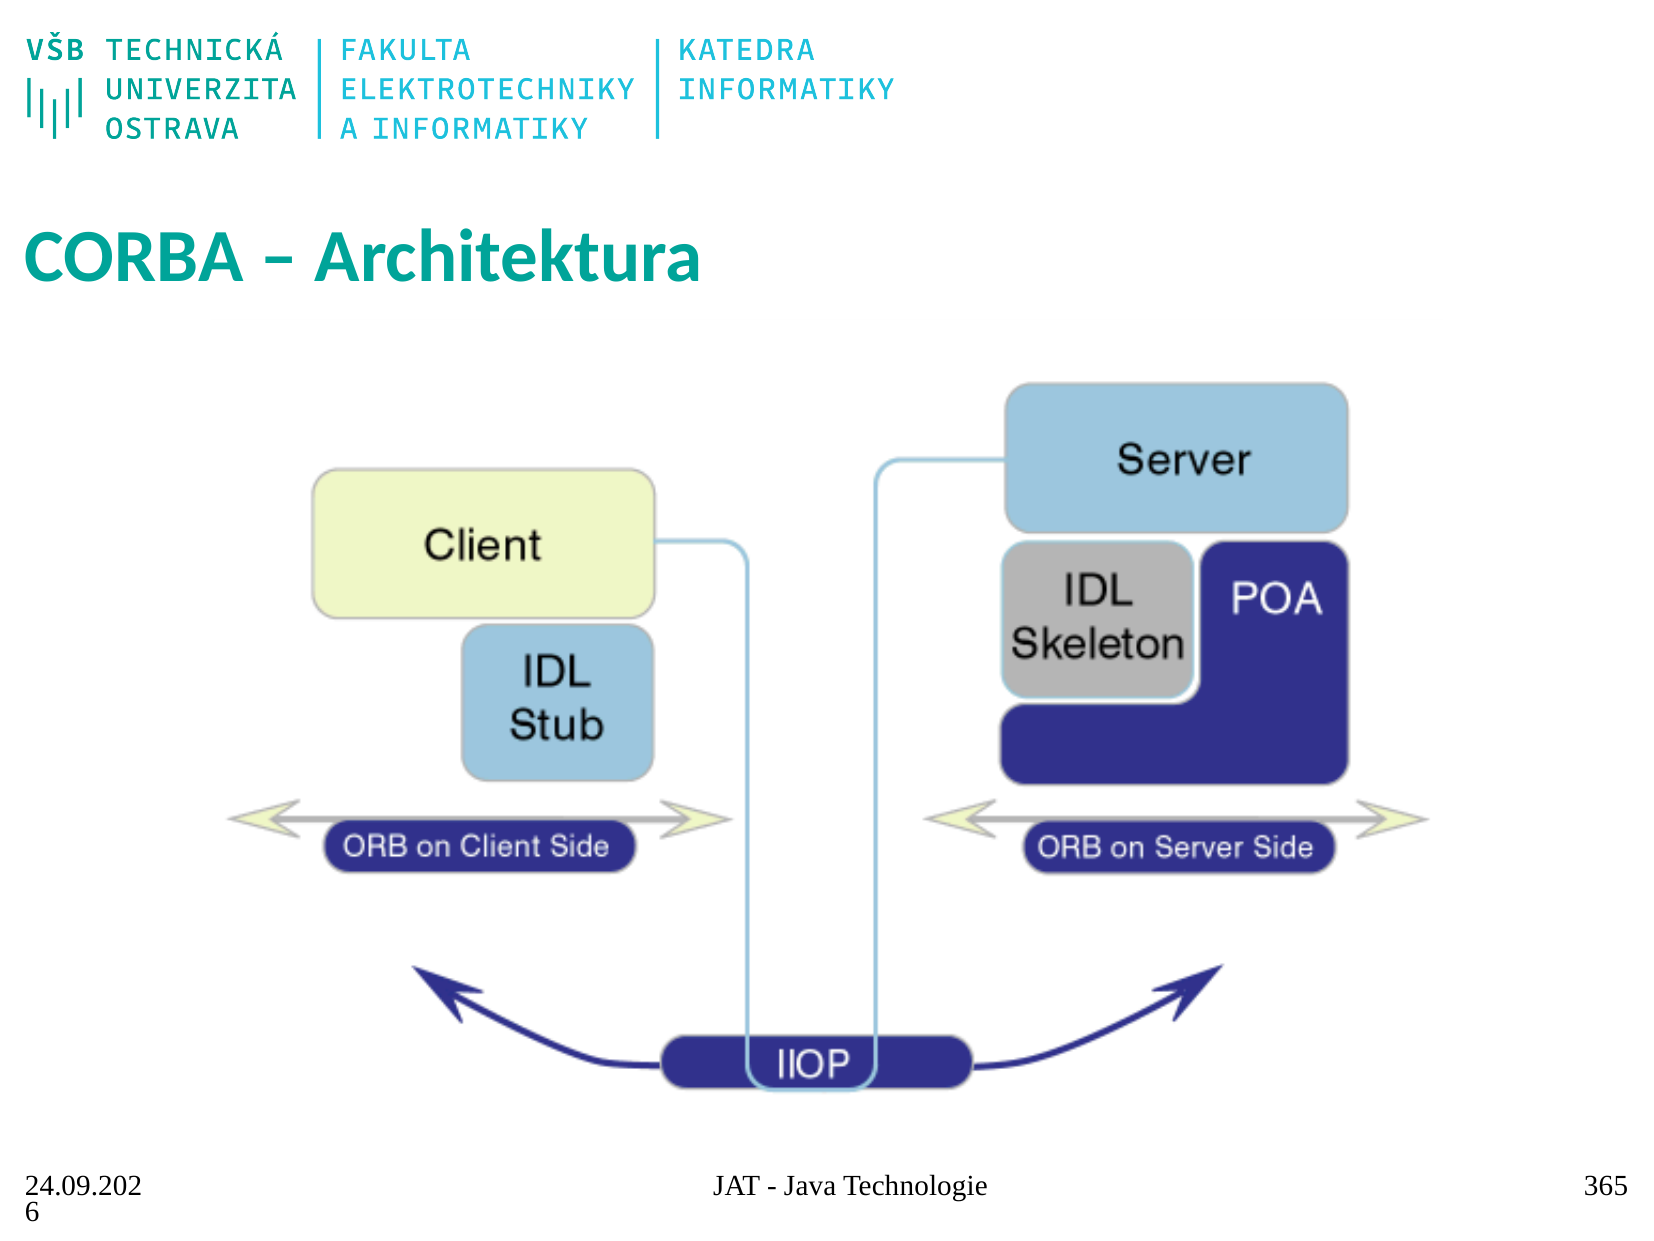

# CORBA – Architektura
JAT - Java Technologie
365